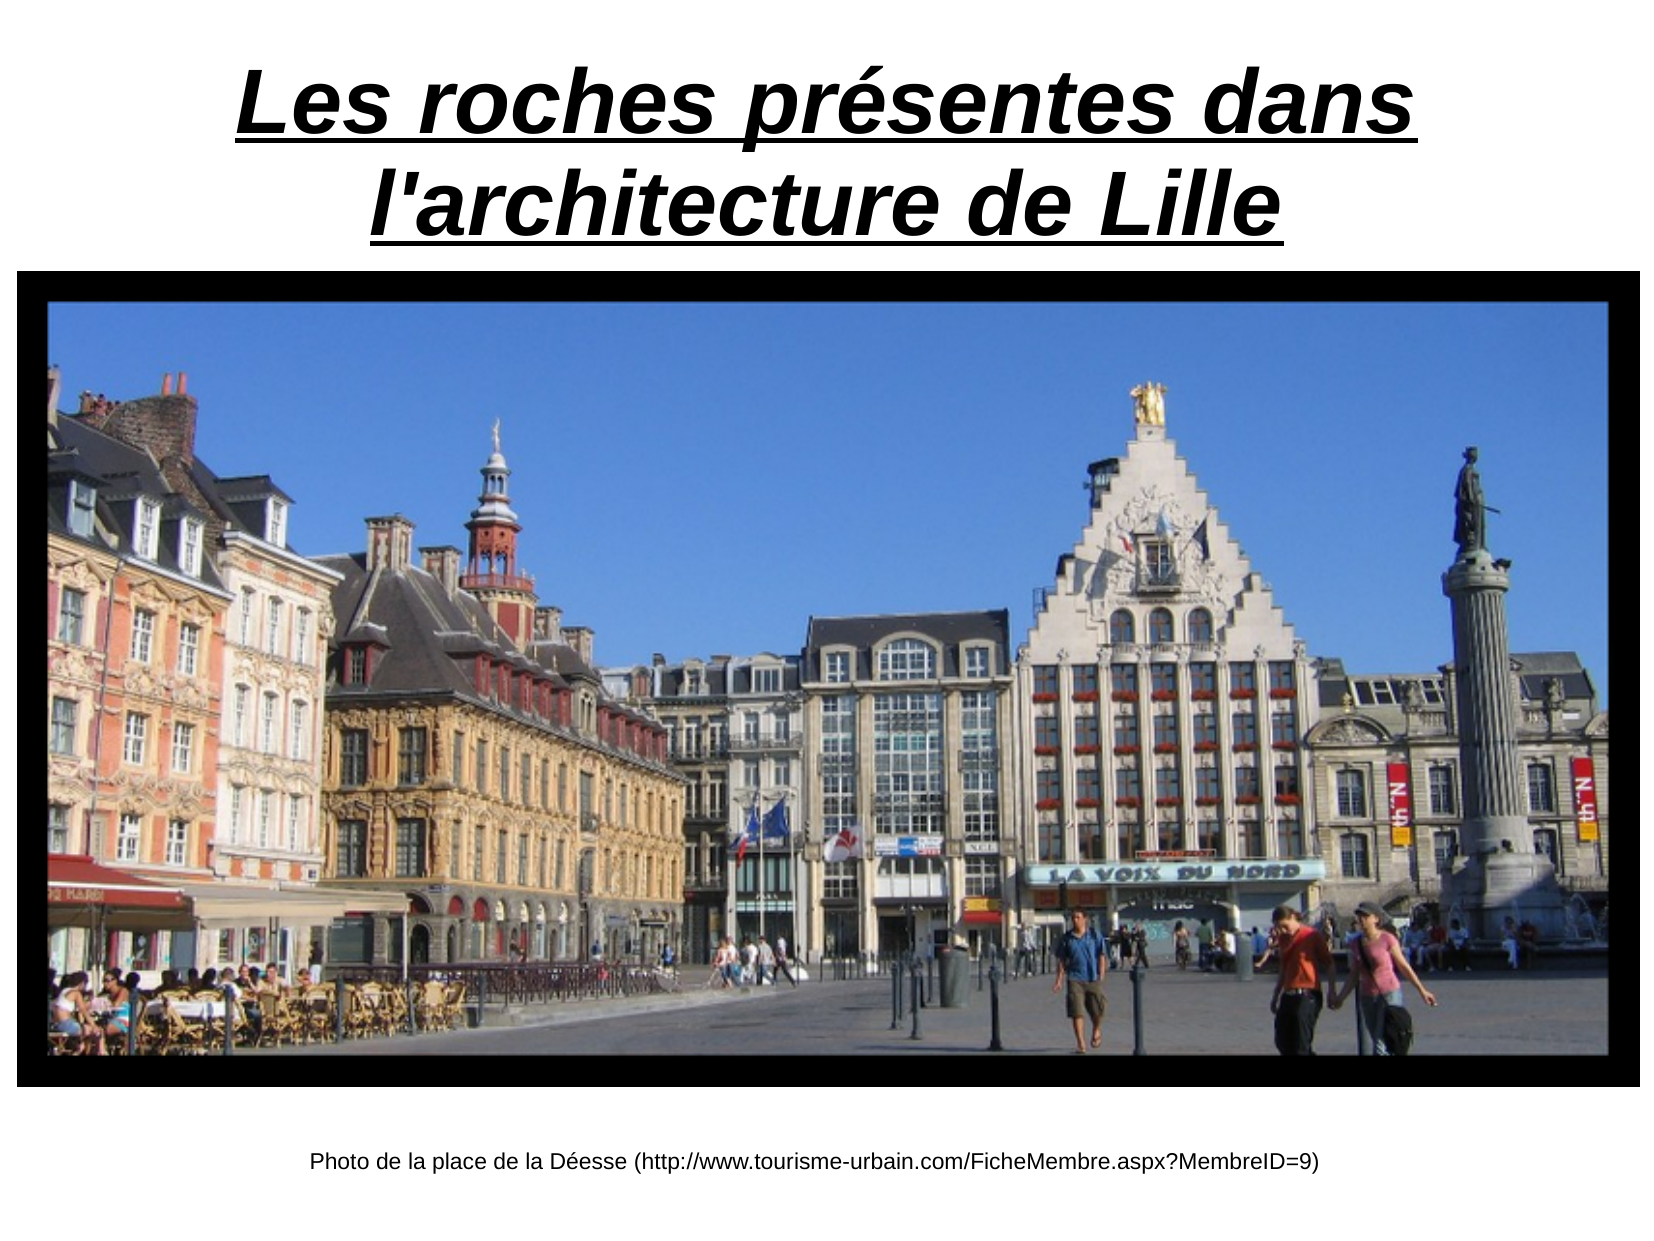

# Les roches présentes dans l'architecture de Lille
Photo de la place de la Déesse (http://www.tourisme-urbain.com/FicheMembre.aspx?MembreID=9)